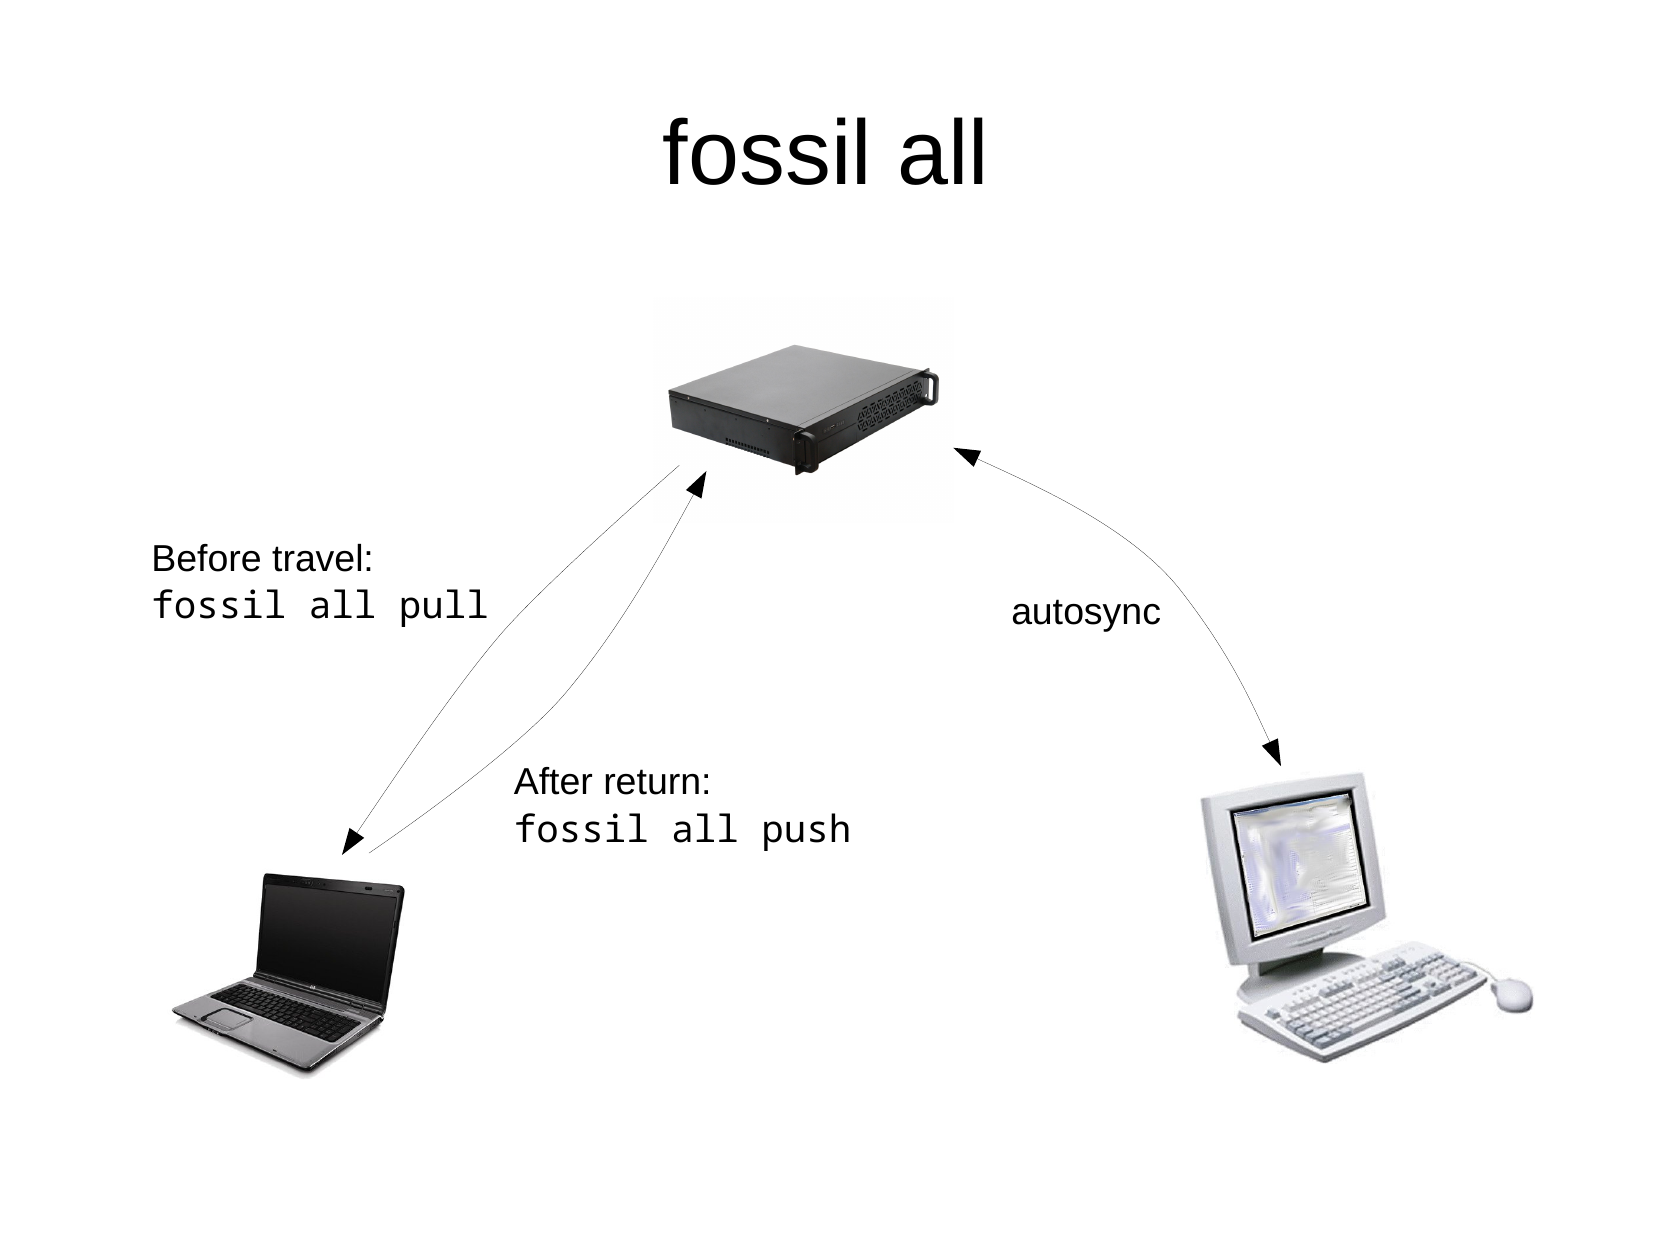

# fossil all
Before travel:
fossil all pull
autosync
After return:
fossil all push